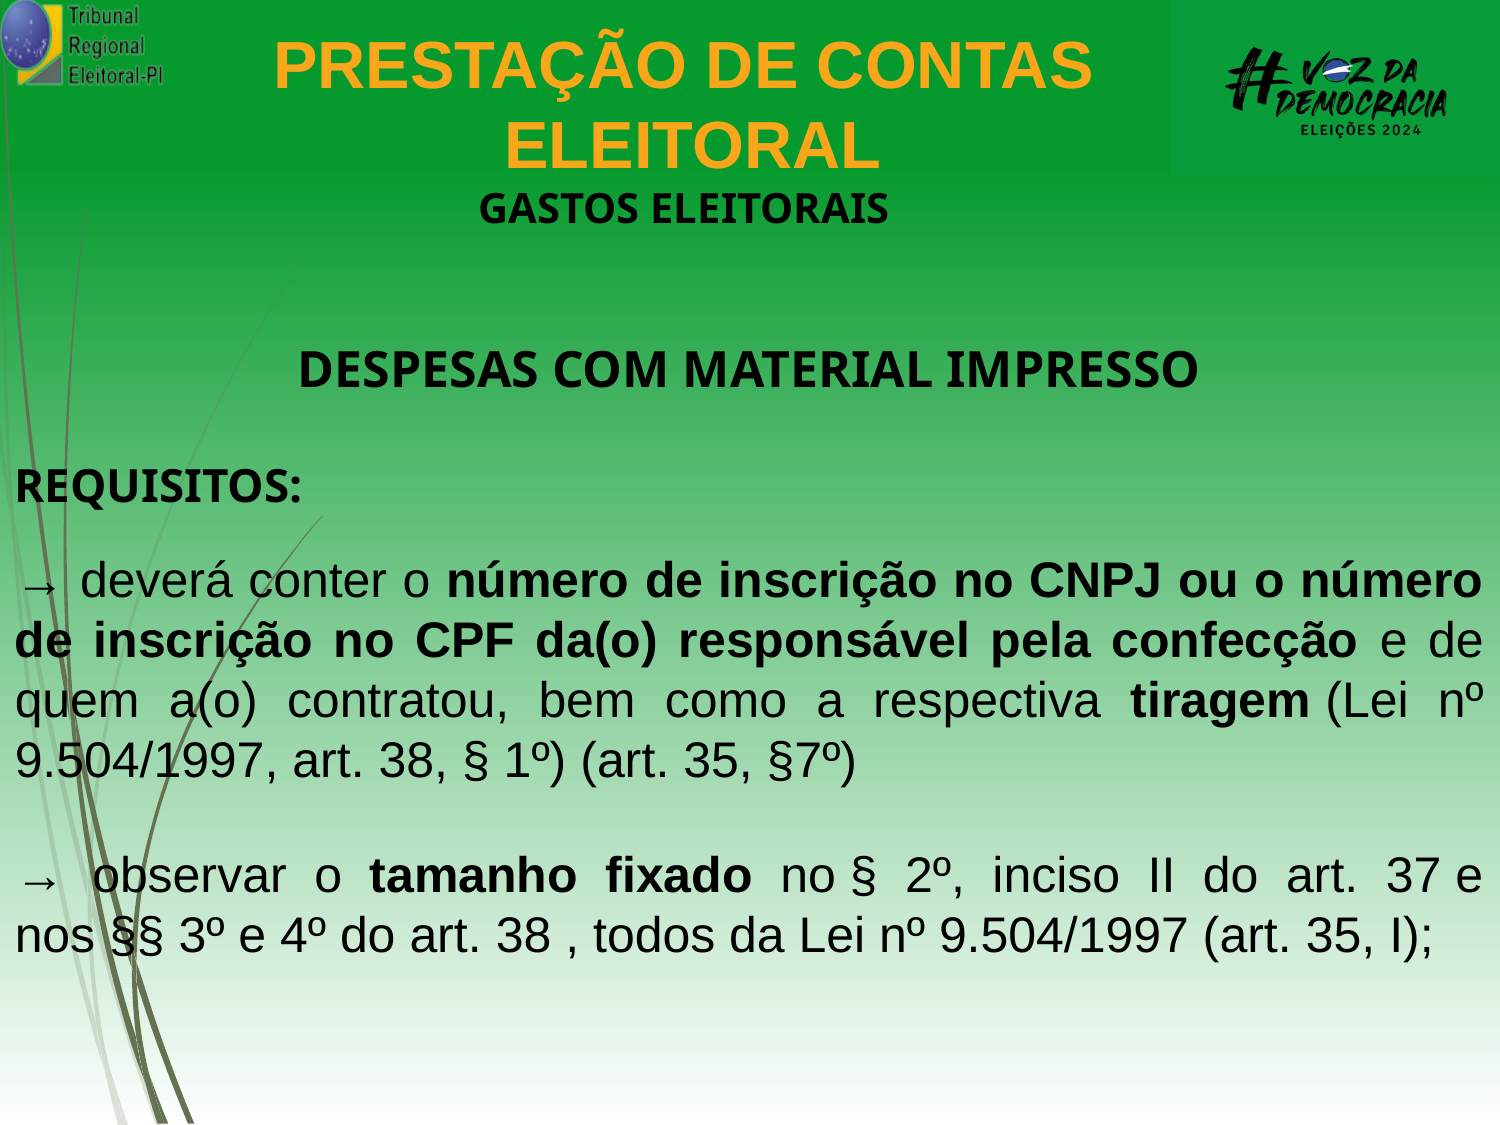

PRESTAÇÃO DE CONTAS
 ELEITORAL
GASTOS ELEITORAIS
DESPESAS COM MATERIAL IMPRESSO
REQUISITOS:
→ deverá conter o número de inscrição no CNPJ ou o número de inscrição no CPF da(o) responsável pela confecção e de quem a(o) contratou, bem como a respectiva tiragem (Lei nº 9.504/1997, art. 38, § 1º) (art. 35, §7º)
→ observar o tamanho fixado no § 2º, inciso II do art. 37 e nos §§ 3º e 4º do art. 38 , todos da Lei nº 9.504/1997 (art. 35, I);